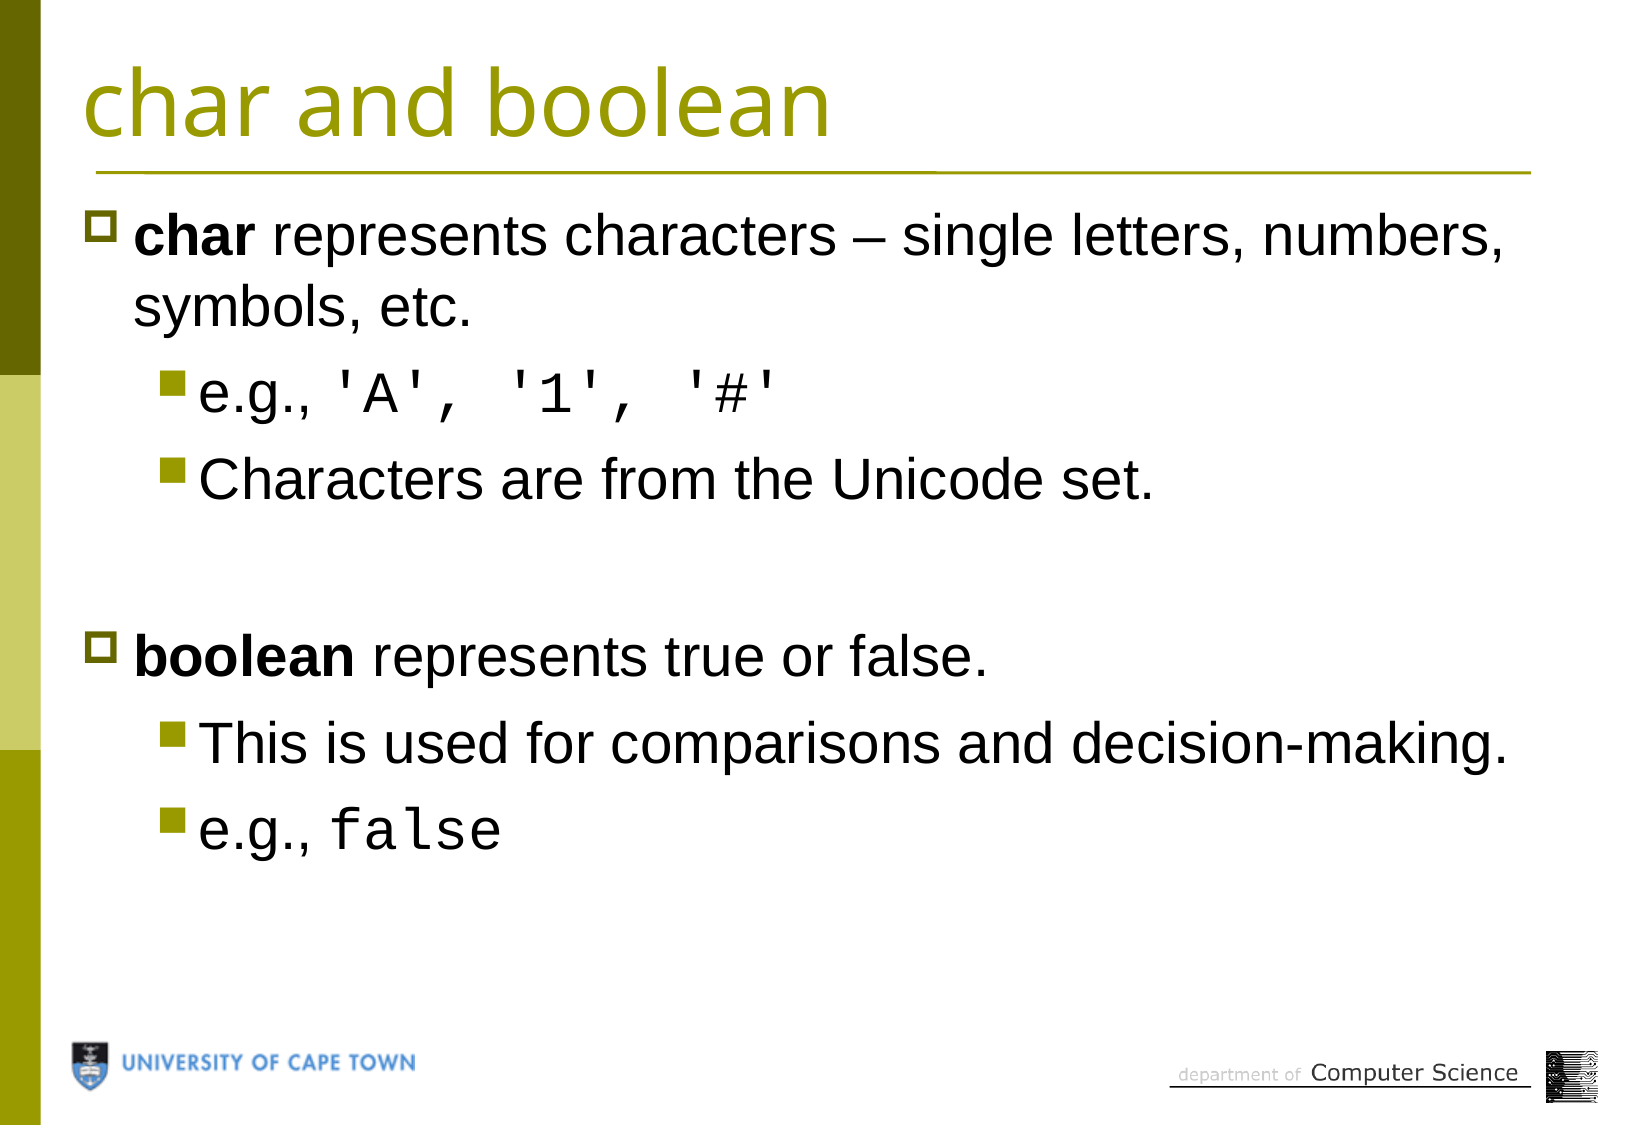

# char and boolean
char represents characters – single letters, numbers, symbols, etc.
e.g., 'A', '1', '#'
Characters are from the Unicode set.
boolean represents true or false.
This is used for comparisons and decision-making.
e.g., false